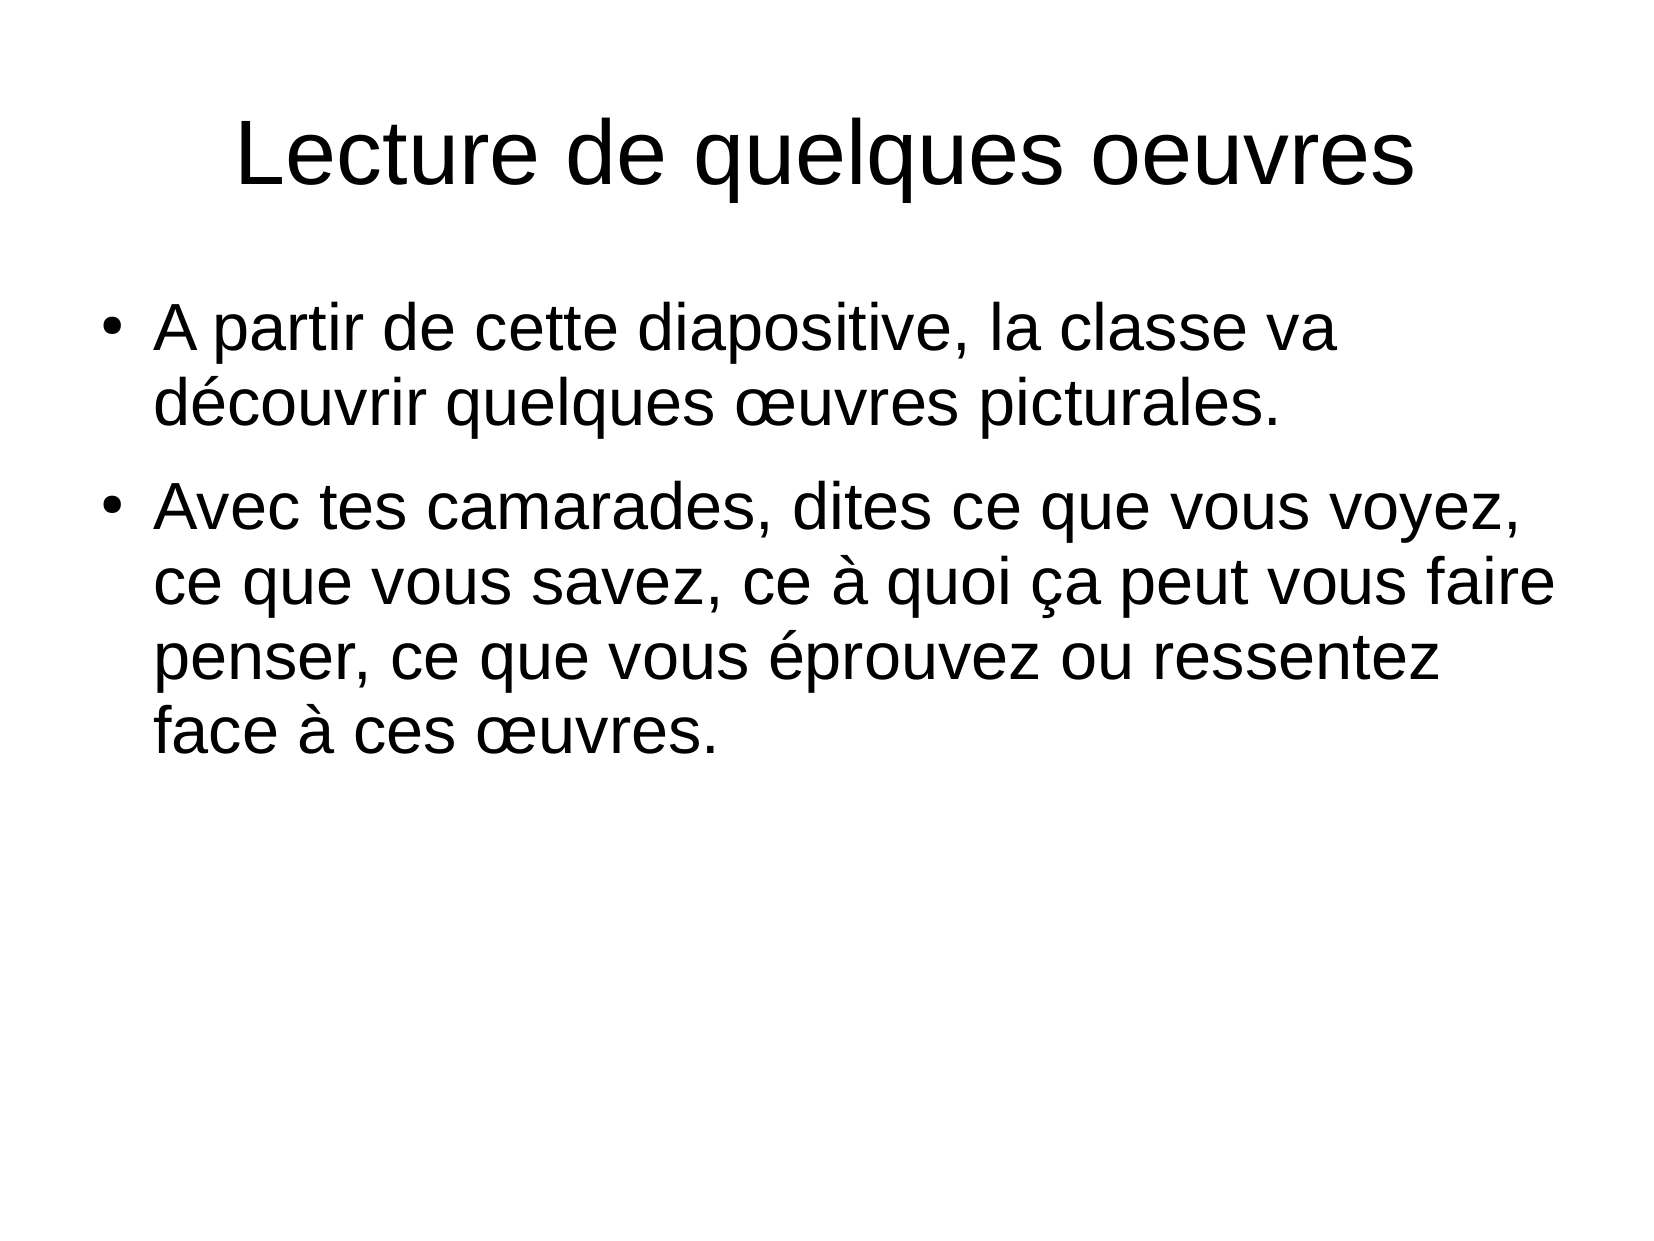

# Lecture de quelques oeuvres
A partir de cette diapositive, la classe va découvrir quelques œuvres picturales.
Avec tes camarades, dites ce que vous voyez, ce que vous savez, ce à quoi ça peut vous faire penser, ce que vous éprouvez ou ressentez face à ces œuvres.